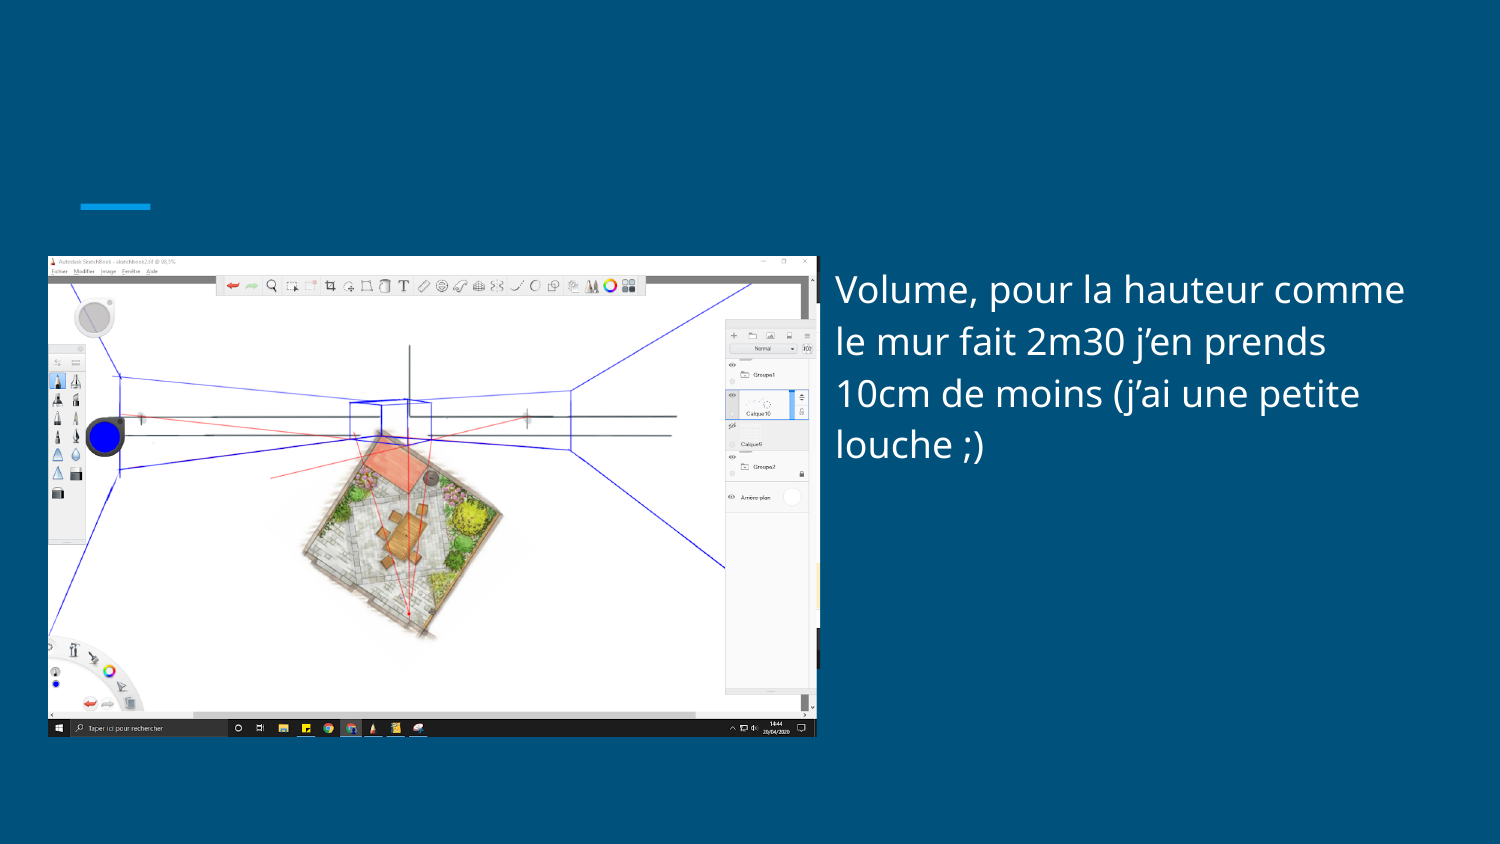

# Volume, pour la hauteur comme le mur fait 2m30 j’en prends 10cm de moins (j’ai une petite louche ;)